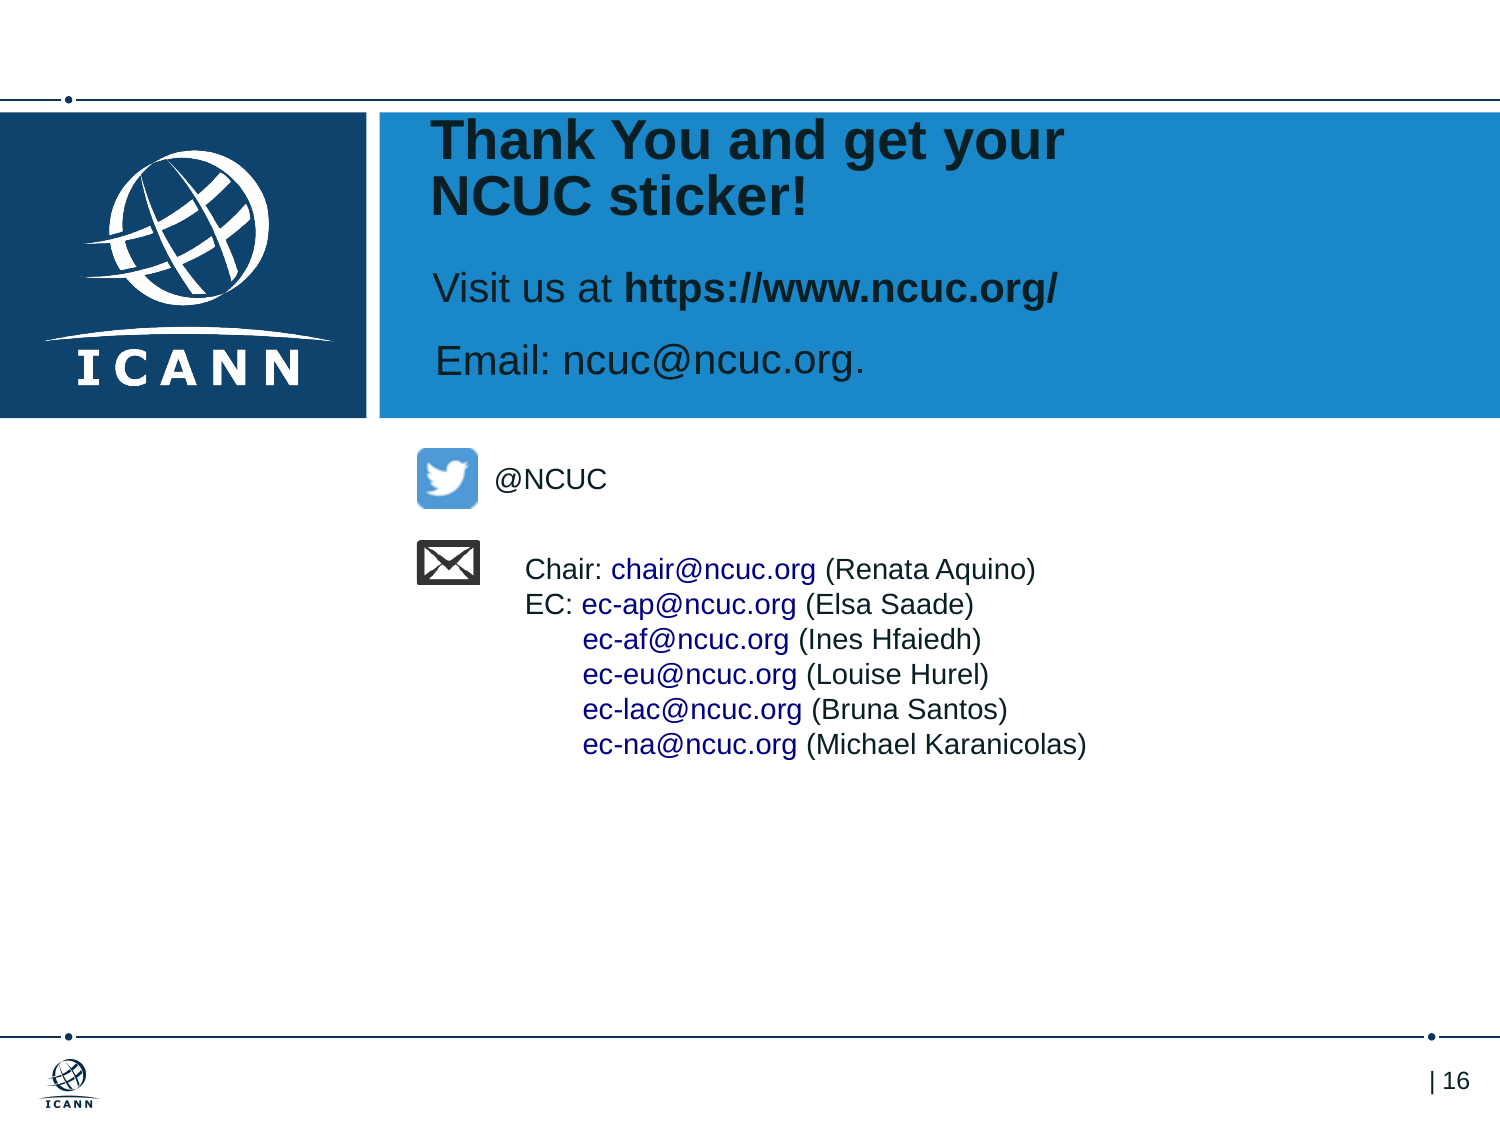

#
Thank You and get your NCUC sticker!
Visit us at https://www.ncuc.org/
Email: ncuc@ncuc.org.
@NCUC
Chair: chair@ncuc.org (Renata Aquino)
EC: ec-ap@ncuc.org (Elsa Saade)
 ec-af@ncuc.org (Ines Hfaiedh)
 ec-eu@ncuc.org (Louise Hurel)
 ec-lac@ncuc.org (Bruna Santos)
 ec-na@ncuc.org (Michael Karanicolas)